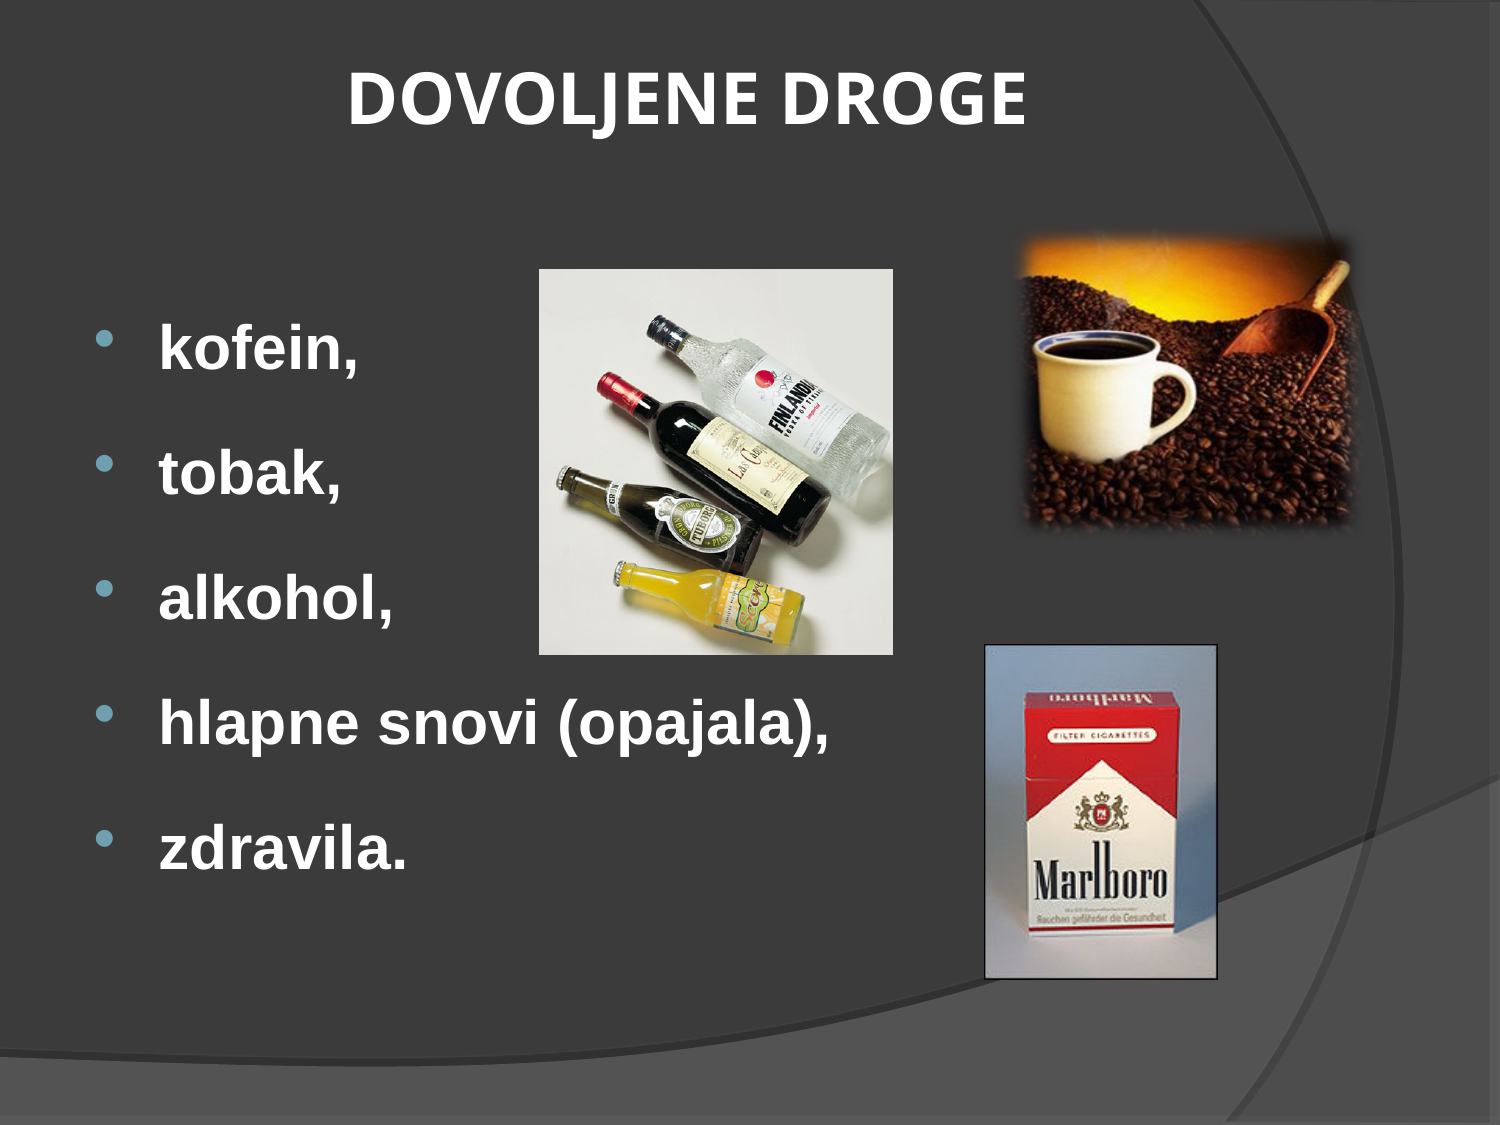

# DOVOLJENE DROGE
kofein,
tobak,
alkohol,
hlapne snovi (opajala),
zdravila.